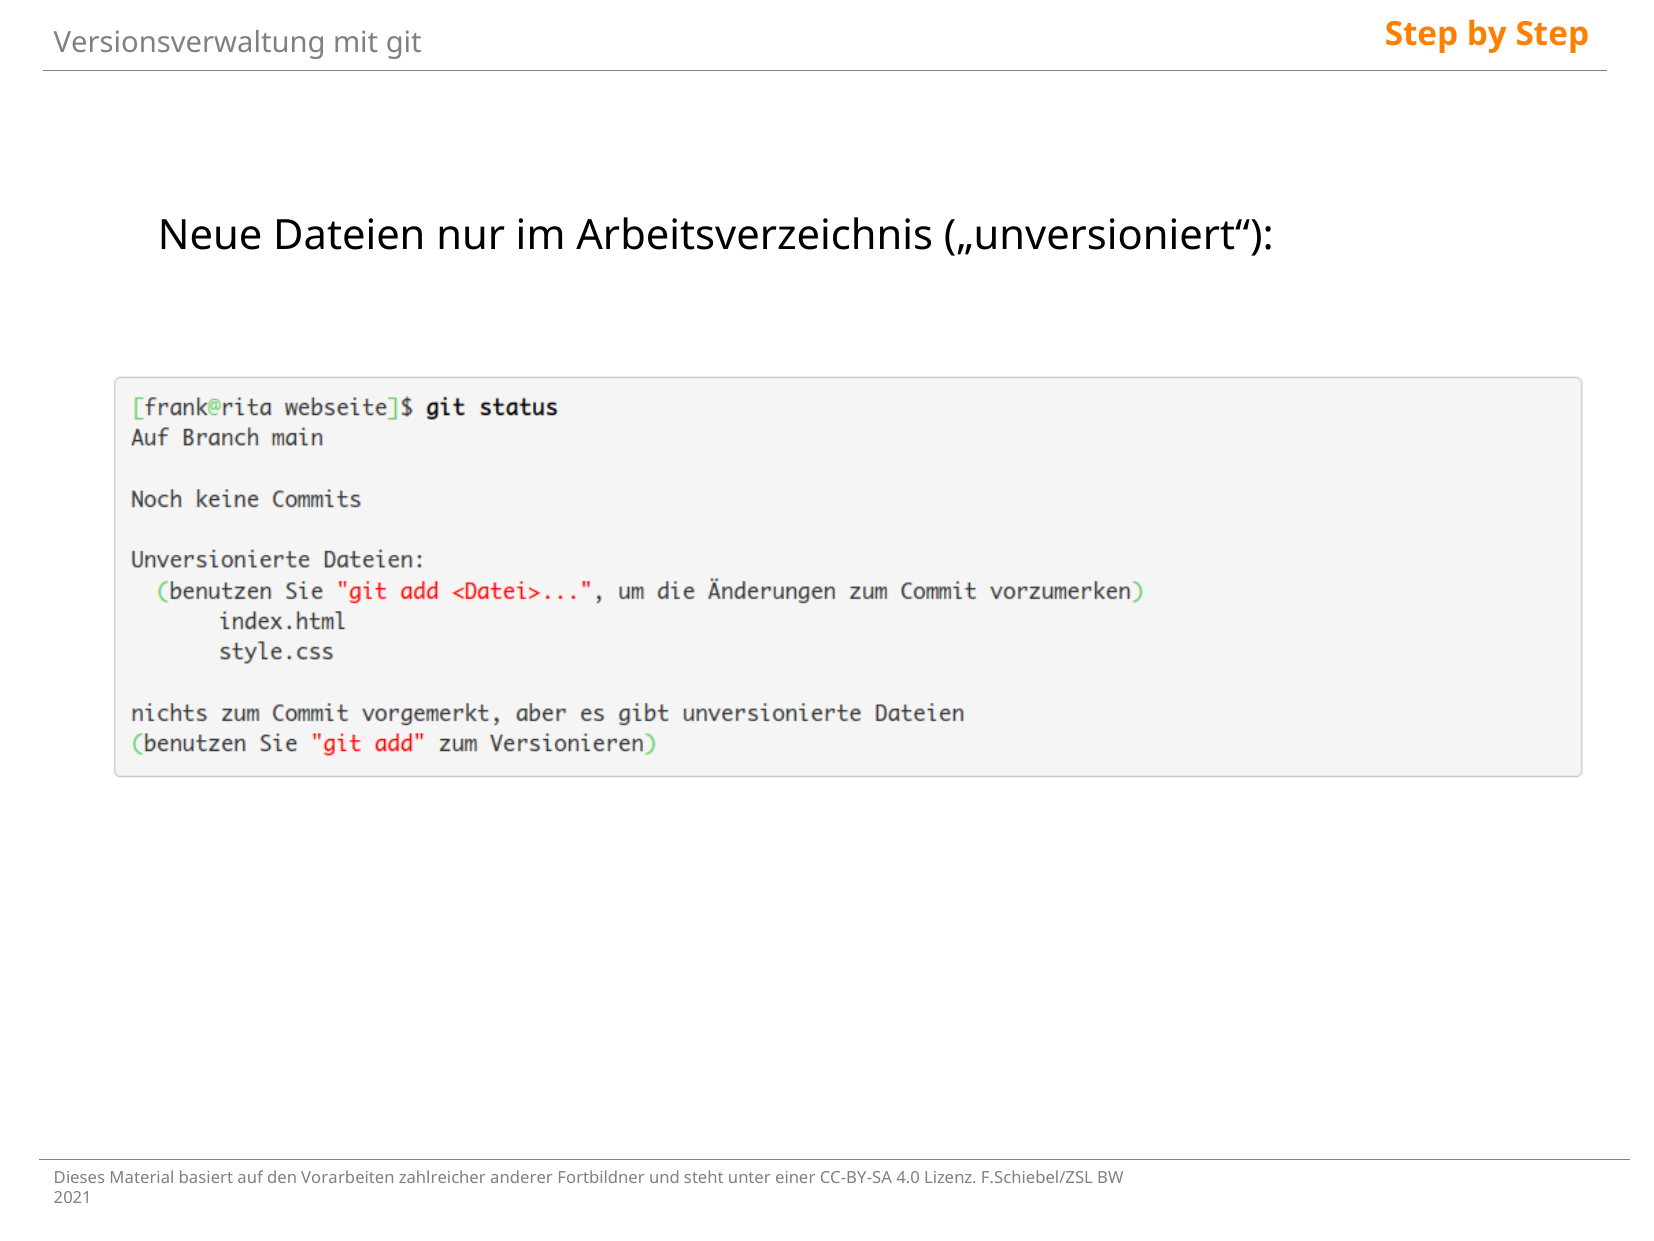

Step by Step
Versionsverwaltung mit git
Neue Dateien nur im Arbeitsverzeichnis („unversioniert“):